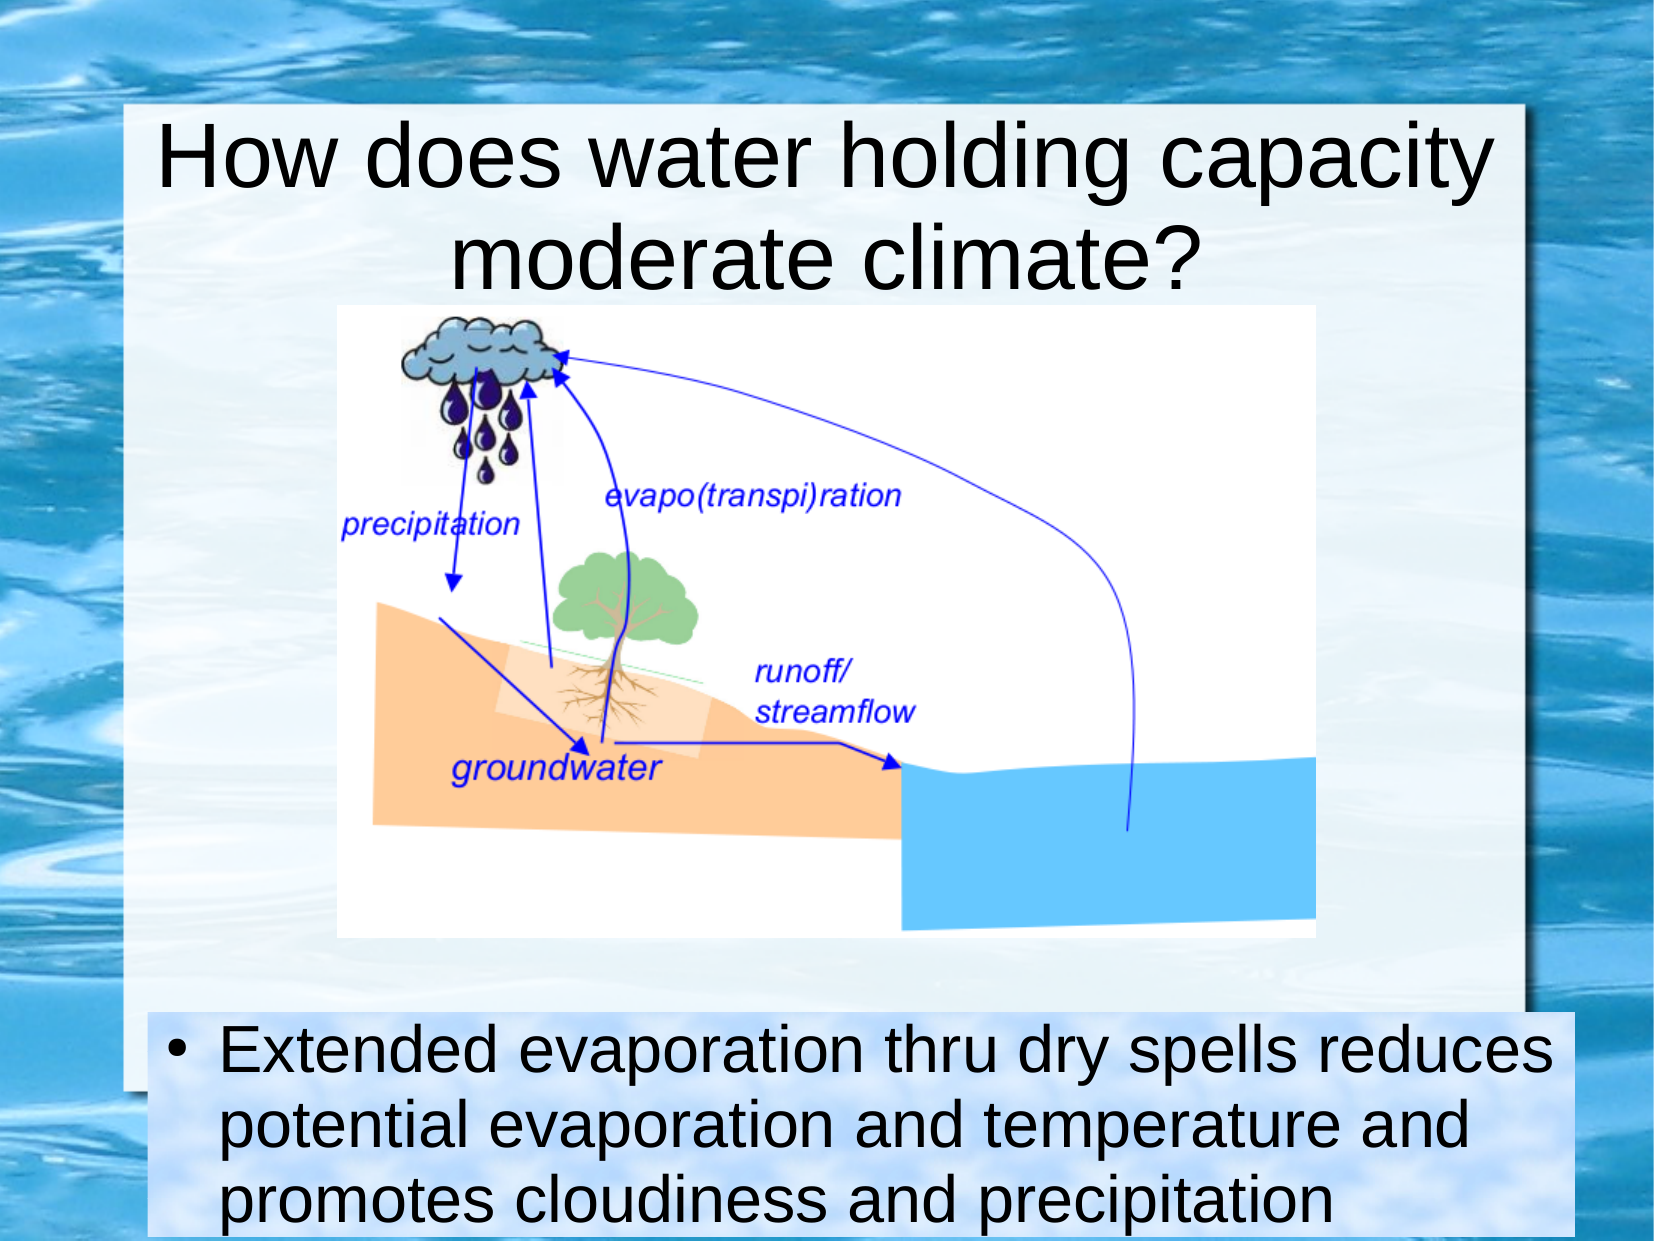

# How does water holding capacity moderate climate?
Extended evaporation thru dry spells reduces potential evaporation and temperature and promotes cloudiness and precipitation